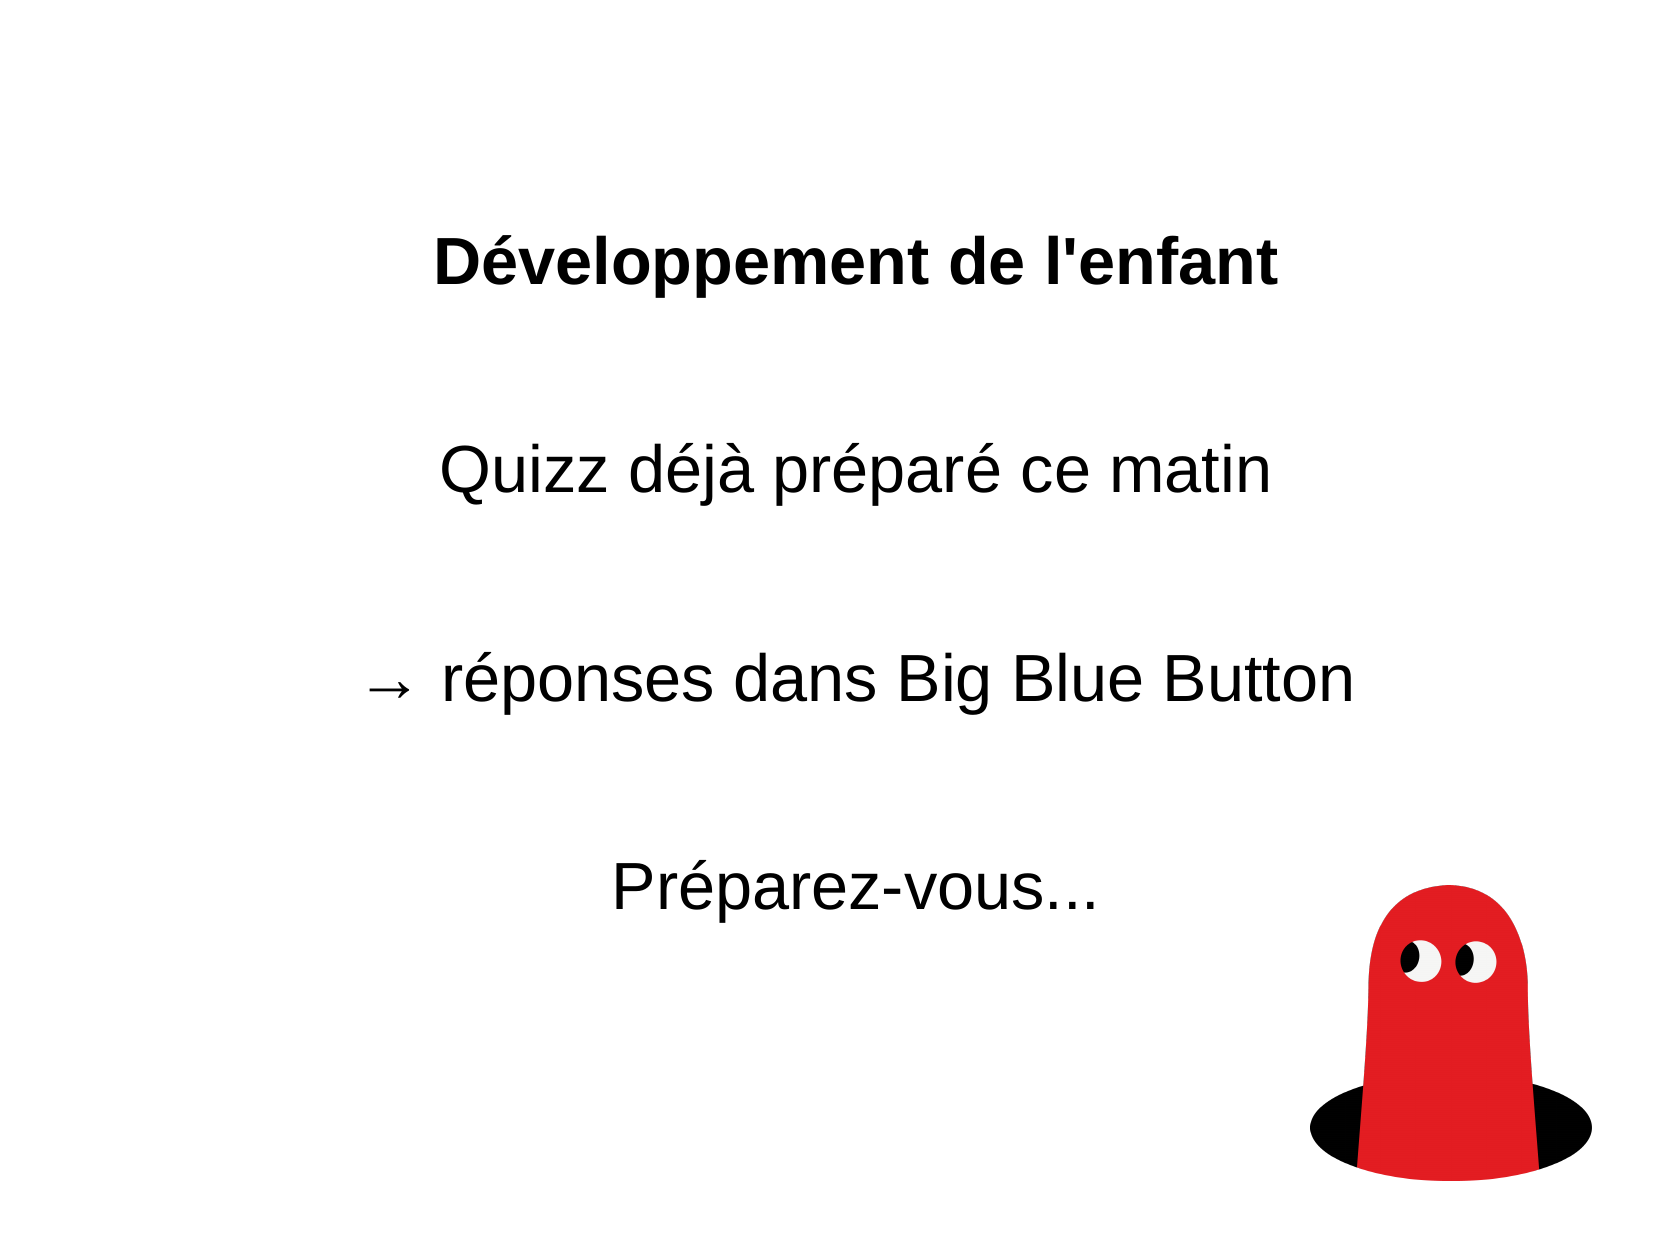

# Développement de l'enfant
Quizz déjà préparé ce matin
→ réponses dans Big Blue Button
Préparez-vous...